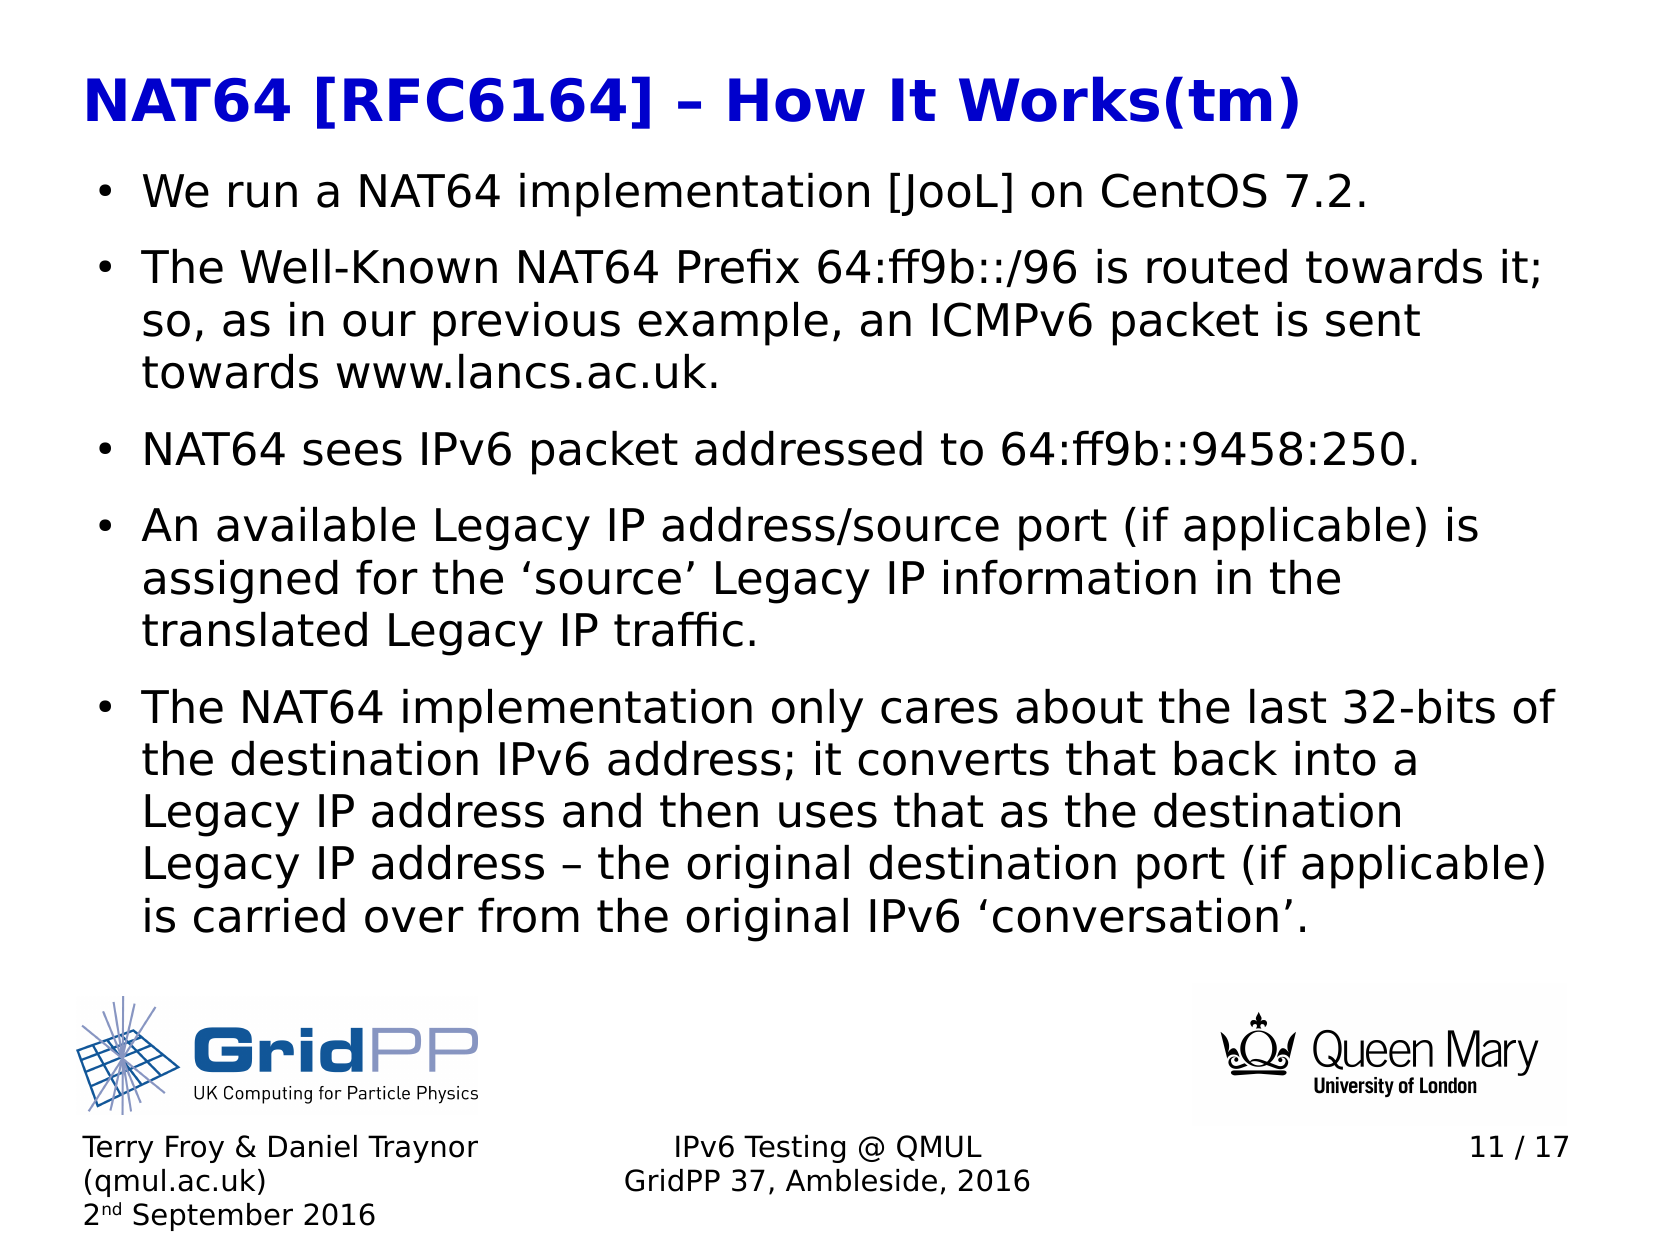

# NAT64 [RFC6164] – How It Works(tm)
We run a NAT64 implementation [JooL] on CentOS 7.2.
The Well-Known NAT64 Prefix 64:ff9b::/96 is routed towards it; so, as in our previous example, an ICMPv6 packet is sent towards www.lancs.ac.uk.
NAT64 sees IPv6 packet addressed to 64:ff9b::9458:250.
An available Legacy IP address/source port (if applicable) is assigned for the ‘source’ Legacy IP information in the translated Legacy IP traffic.
The NAT64 implementation only cares about the last 32-bits of the destination IPv6 address; it converts that back into a Legacy IP address and then uses that as the destination Legacy IP address – the original destination port (if applicable) is carried over from the original IPv6 ‘conversation’.
11